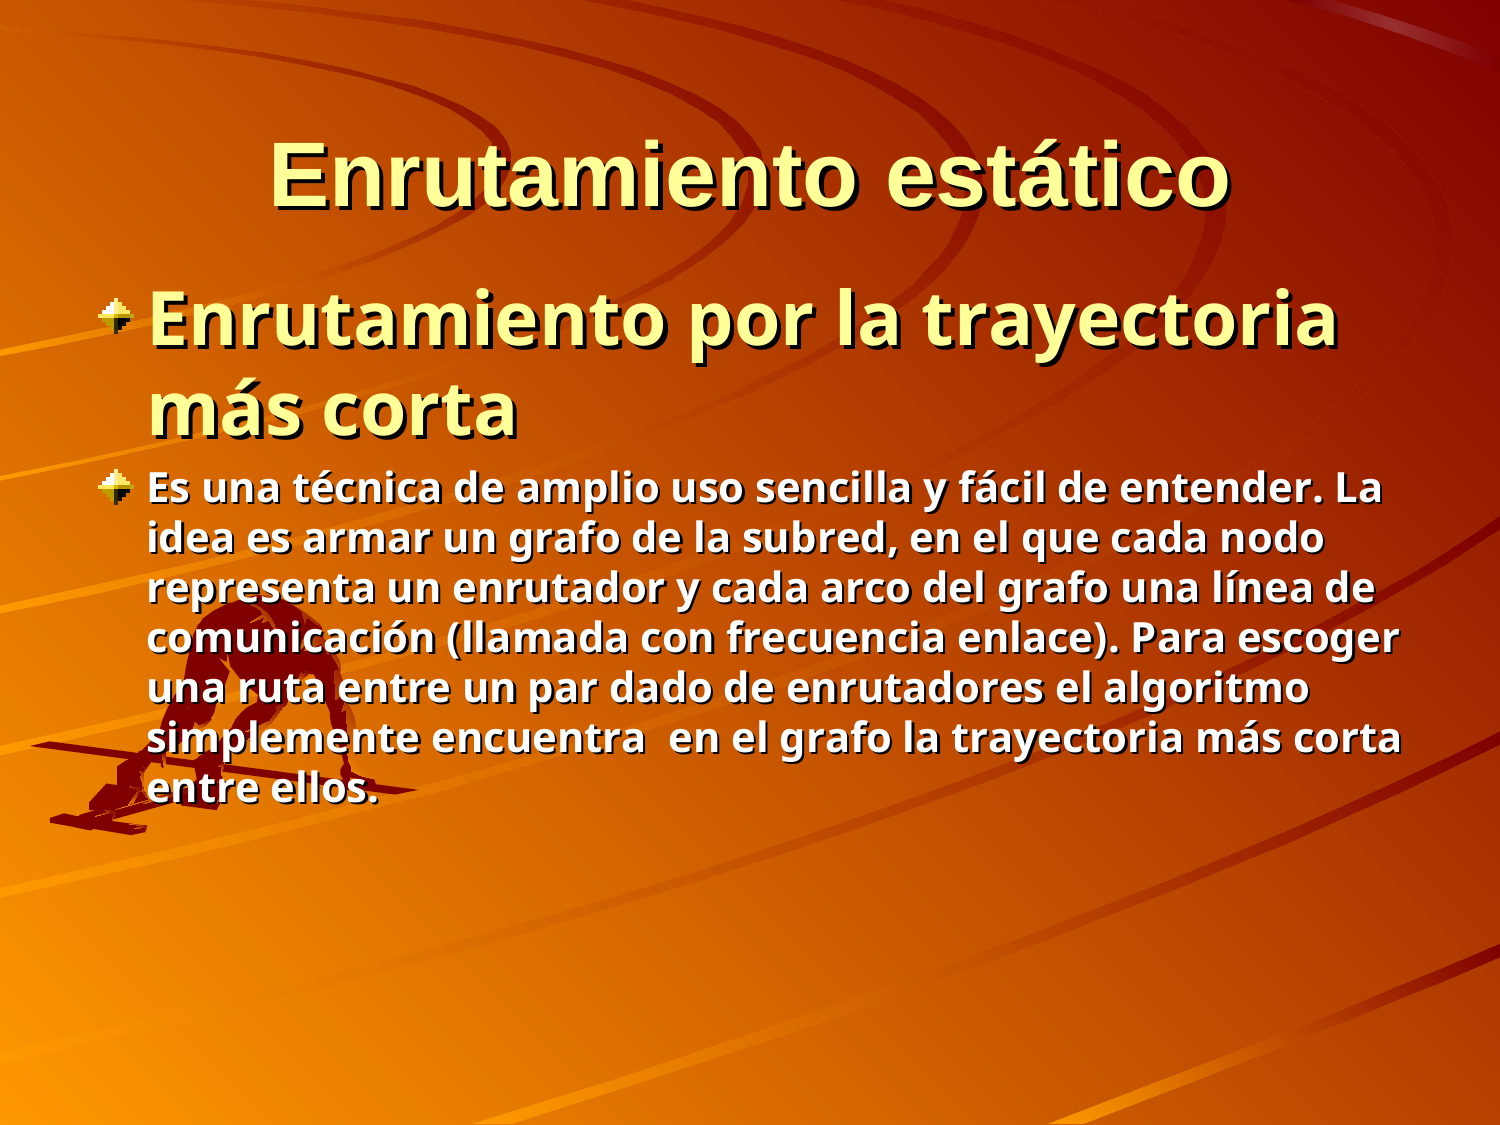

# Enrutamiento estático
Enrutamiento por la trayectoria más corta
Es una técnica de amplio uso sencilla y fácil de entender. La idea es armar un grafo de la subred, en el que cada nodo representa un enrutador y cada arco del grafo una línea de comunicación (llamada con frecuencia enlace). Para escoger una ruta entre un par dado de enrutadores el algoritmo simplemente encuentra en el grafo la trayectoria más corta entre ellos.